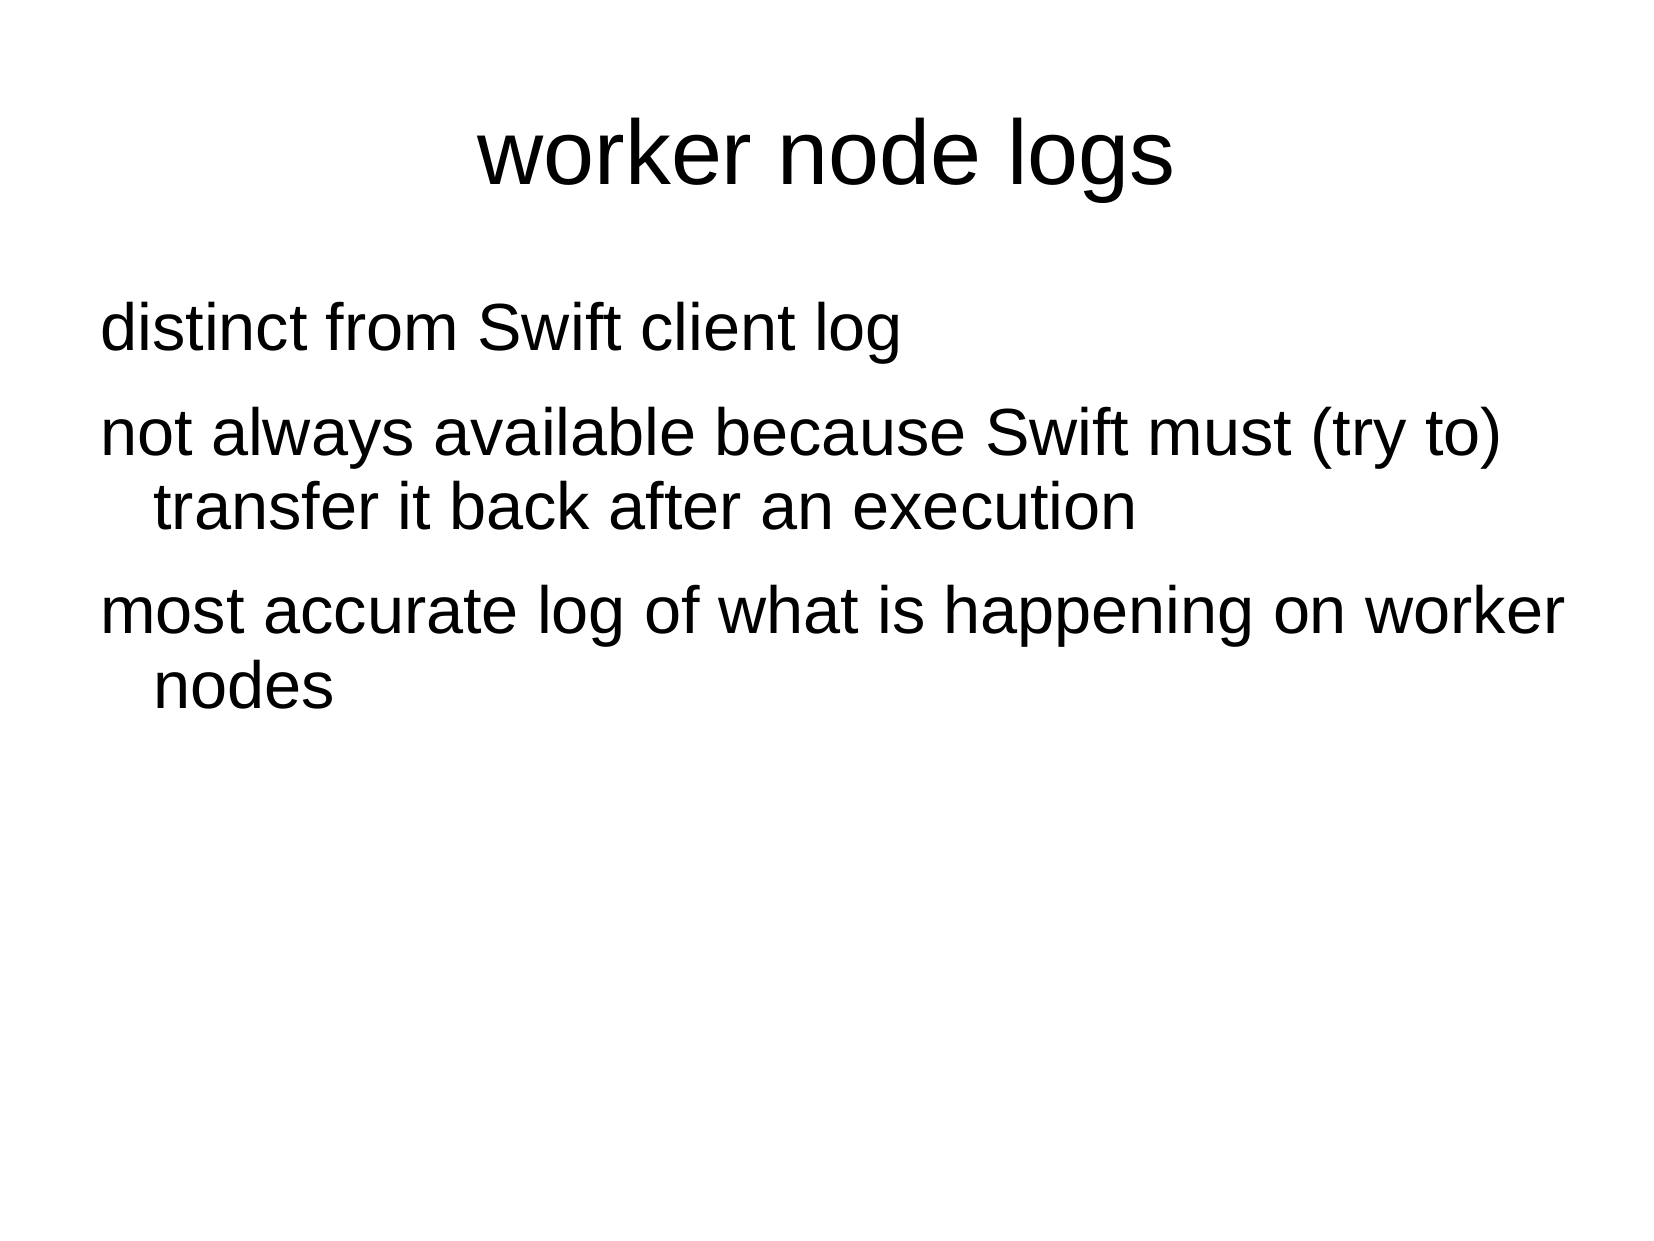

# worker node logs
distinct from Swift client log
not always available because Swift must (try to) transfer it back after an execution
most accurate log of what is happening on worker nodes